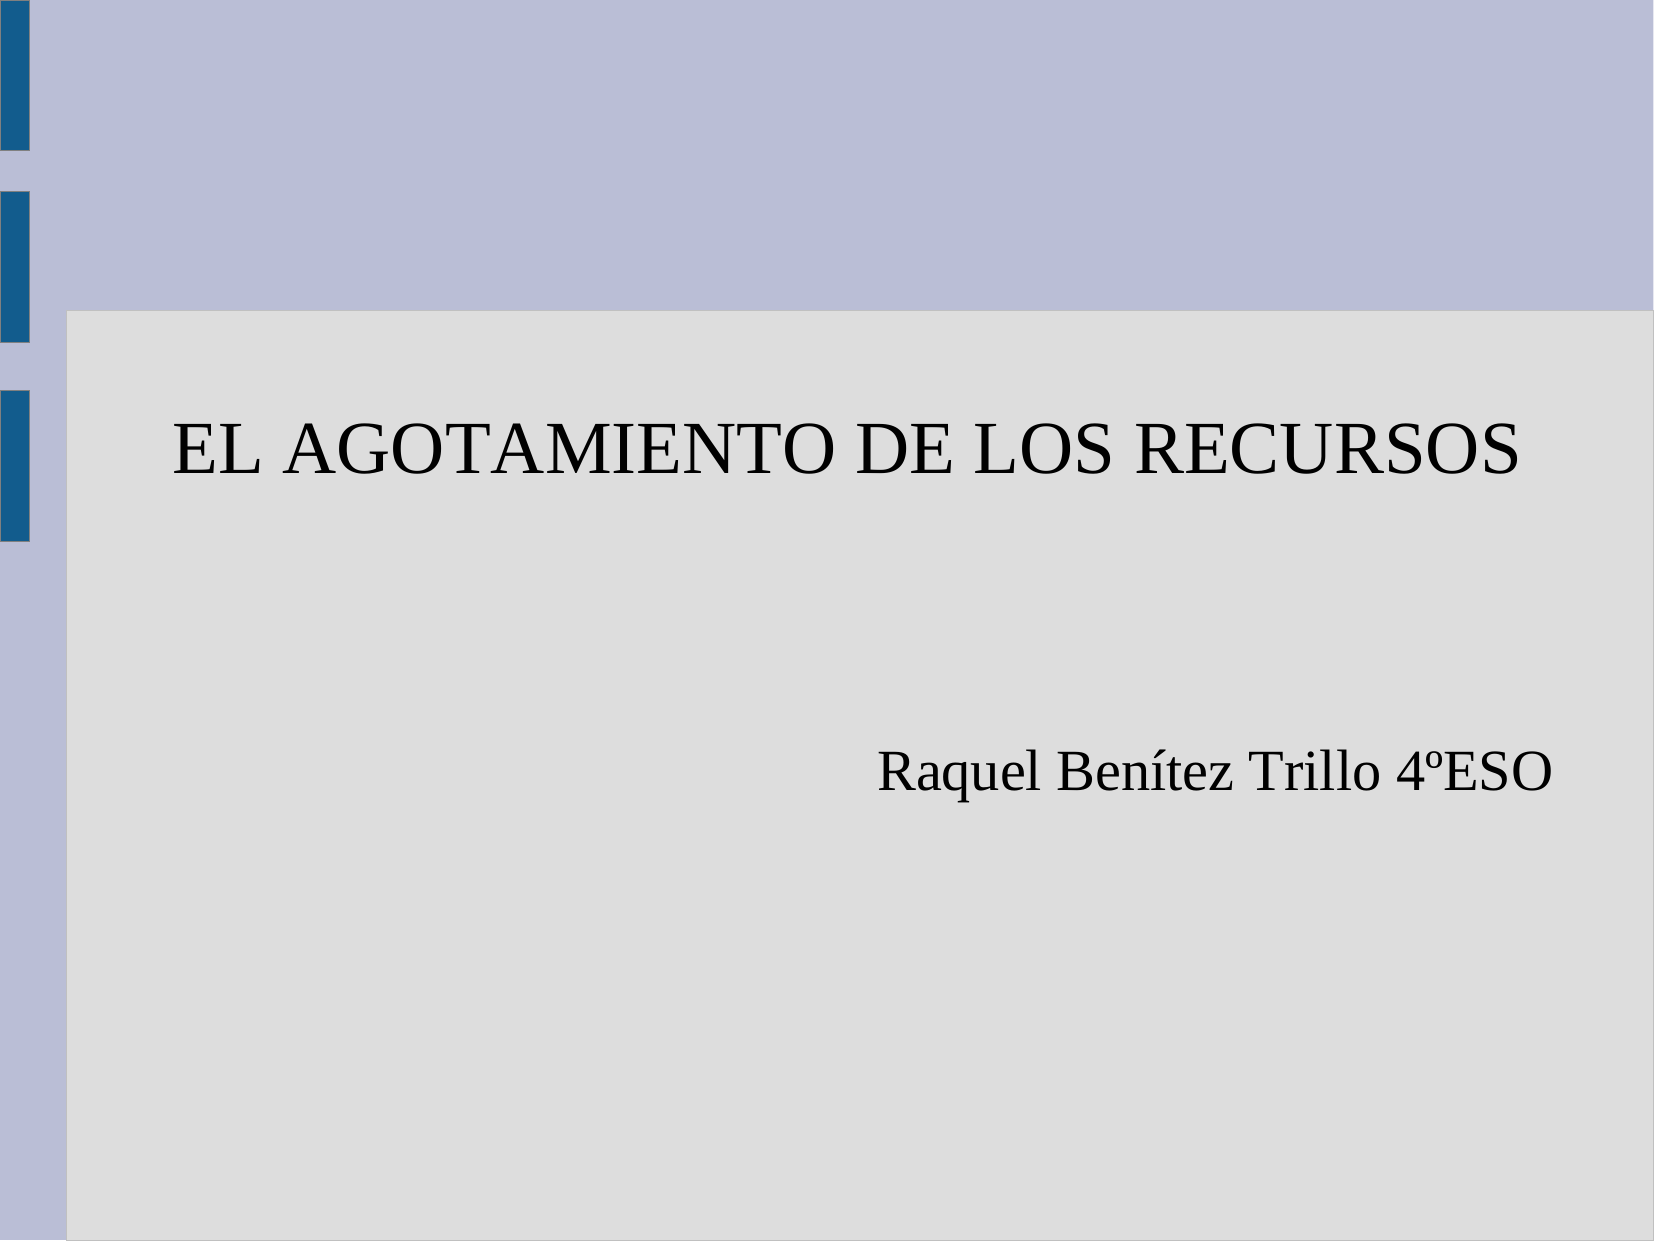

# EL AGOTAMIENTO DE LOS RECURSOS
Raquel Benítez Trillo 4ºESO